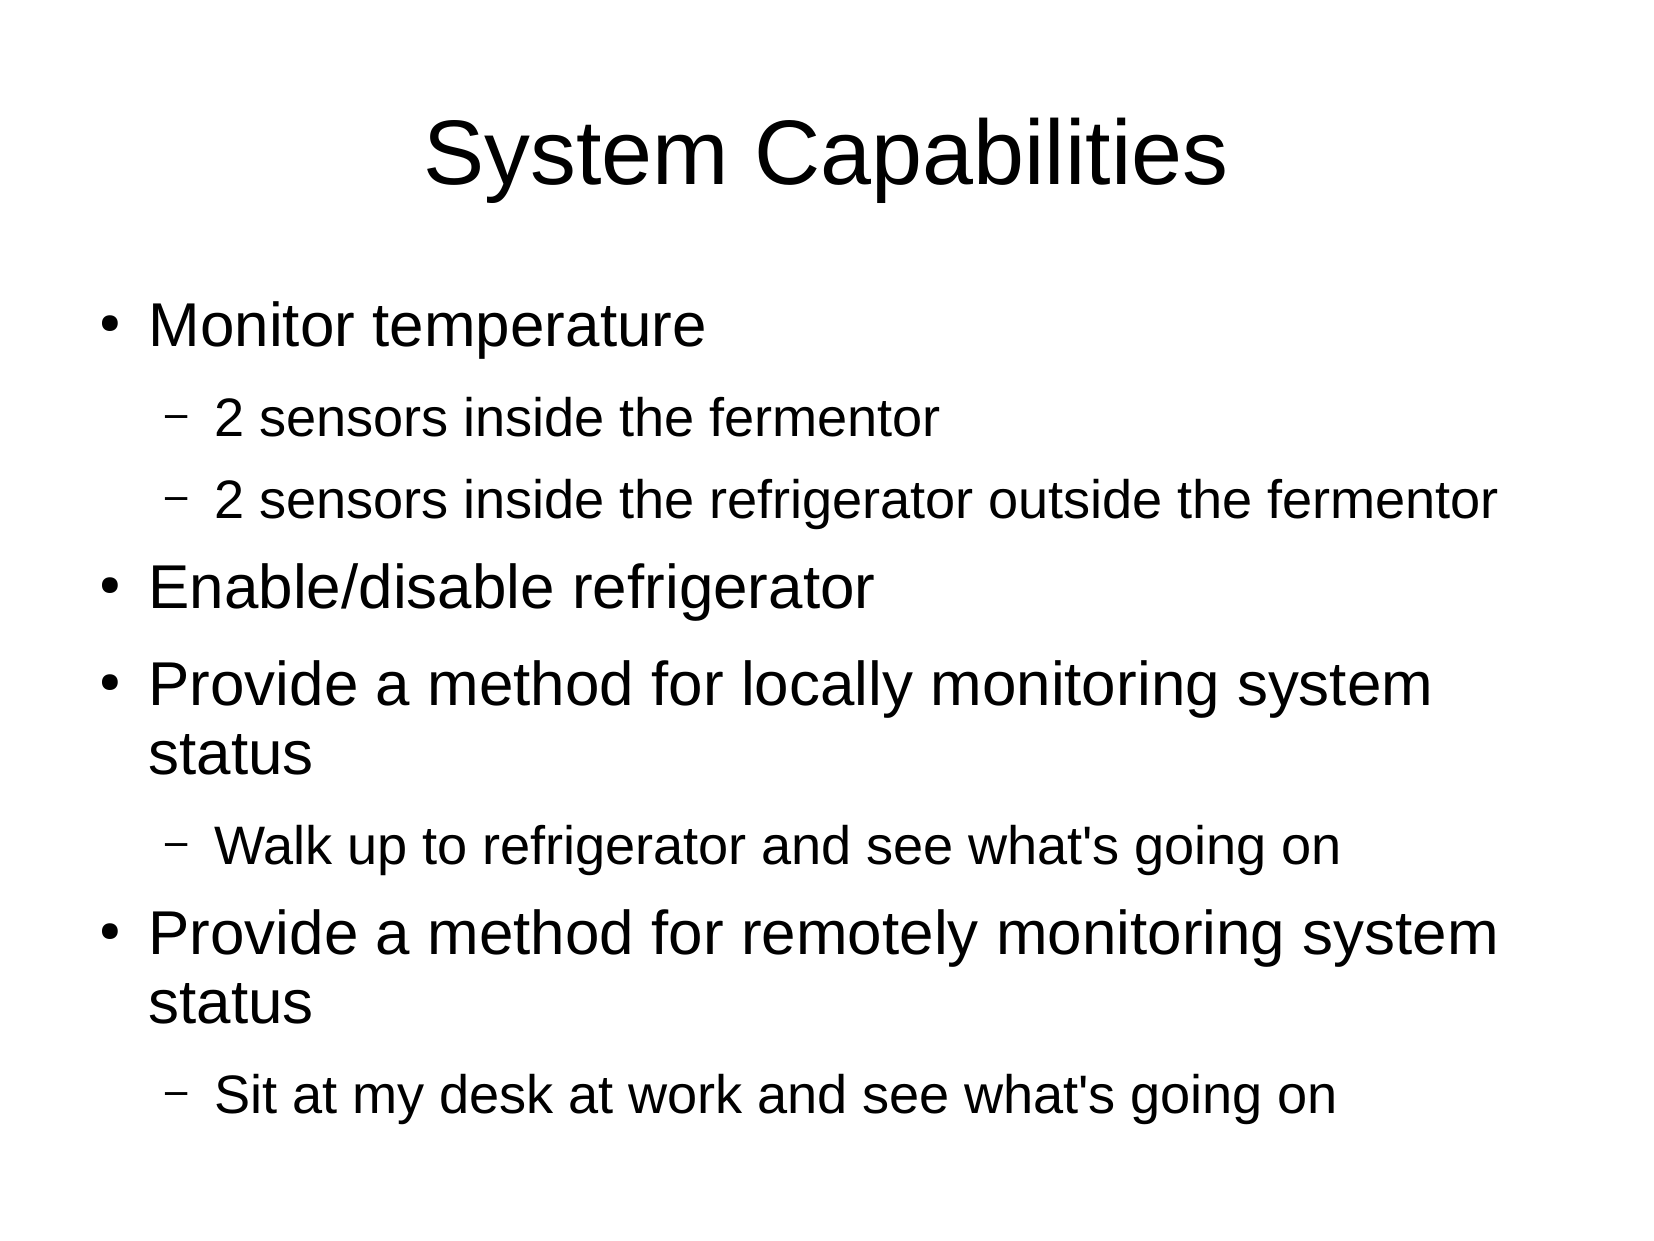

# System Capabilities
Monitor temperature
2 sensors inside the fermentor
2 sensors inside the refrigerator outside the fermentor
Enable/disable refrigerator
Provide a method for locally monitoring system status
Walk up to refrigerator and see what's going on
Provide a method for remotely monitoring system status
Sit at my desk at work and see what's going on